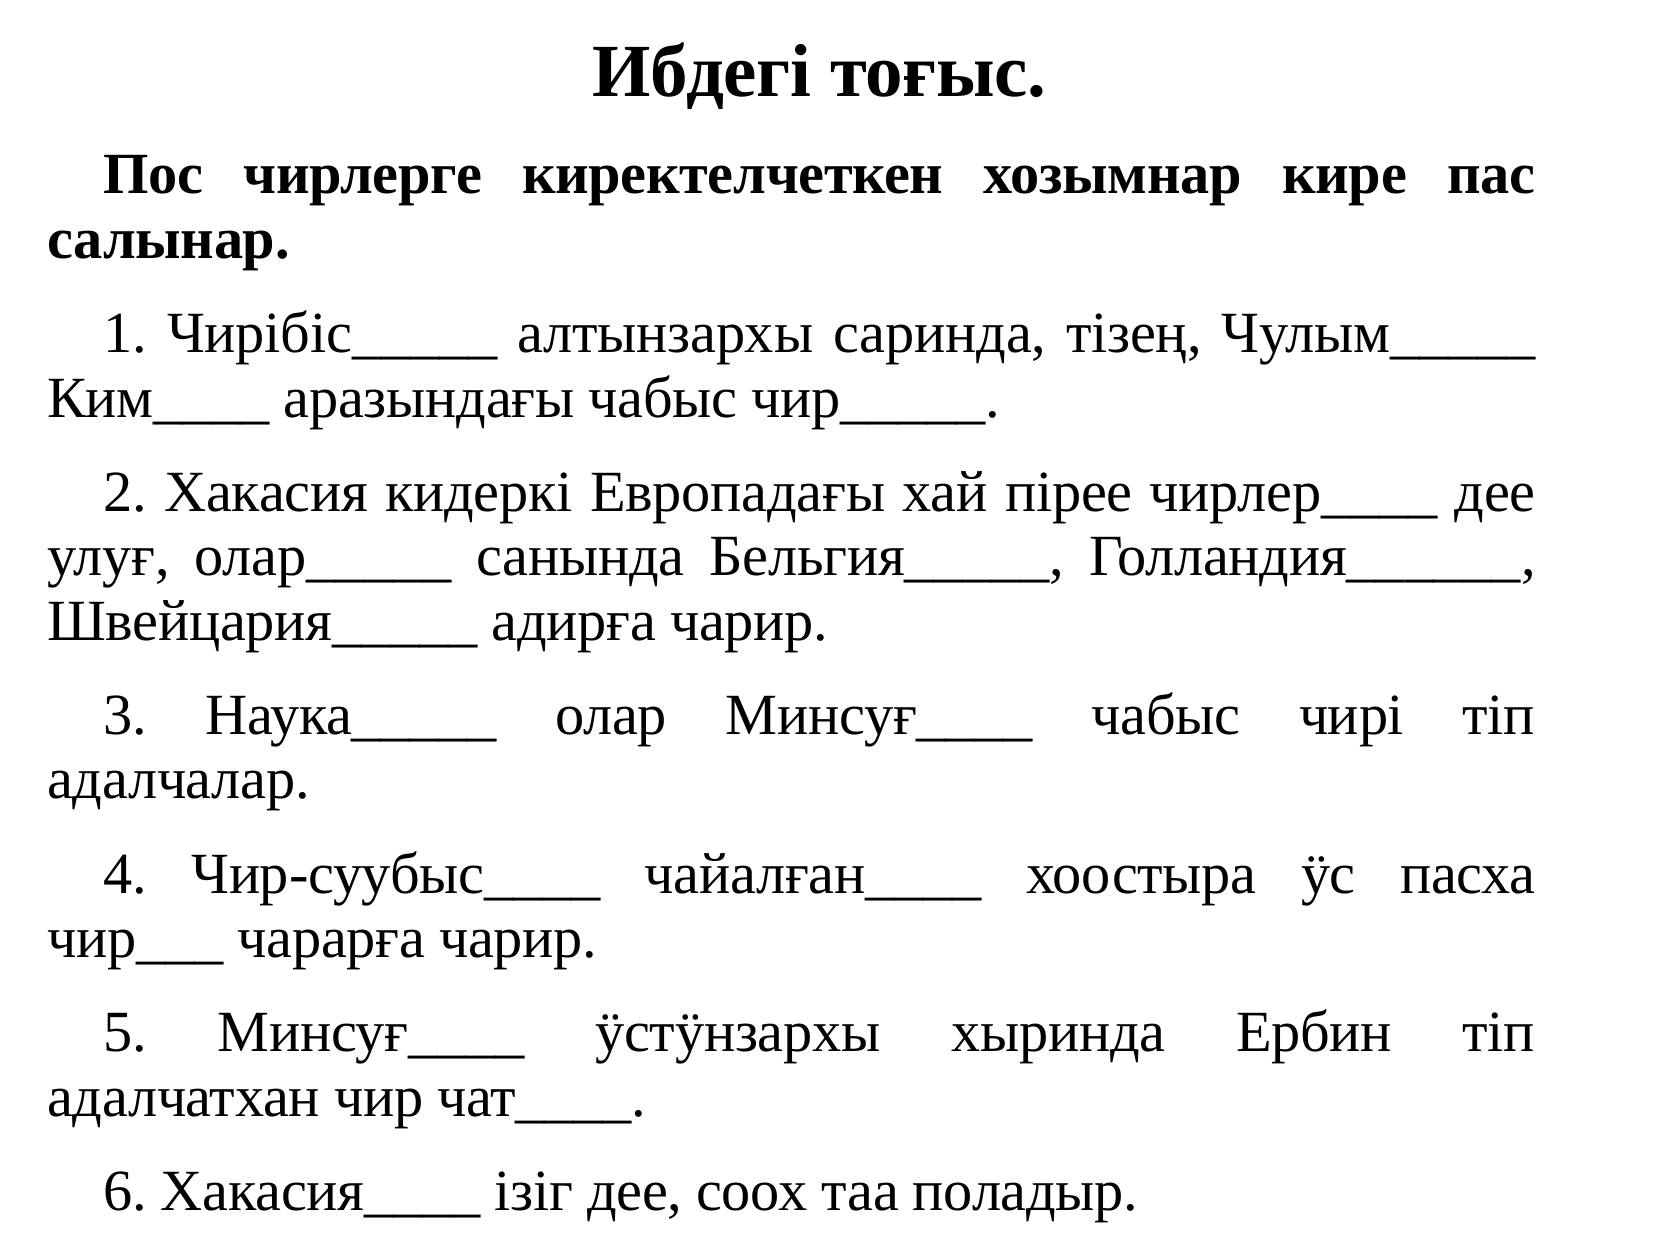

# Ибдегi тоғыс.
Пос чирлерге киректелчеткен хозымнар кире пас салынар.
1. Чирiбiс_____ алтынзархы саринда, тiзең, Чулым_____ Ким____ аразындағы чабыс чир_____.
2. Хакасия кидеркi Европадағы хай пiрее чирлер____ дее улуғ, олар_____ санында Бельгия_____, Голландия______, Швейцария_____ адирға чарир.
3. Наука_____ олар Минсуғ____ чабыс чирi тiп адалчалар.
4. Чир-суубыс____ чайалған____ хоостыра ӱс пасха чир___ чарарға чарир.
5. Минсуғ____ ӱстӱнзархы хыринда Ербин тiп адалчатхан чир чат____.
6. Хакасия____ iзiг дее, соох таа поладыр.